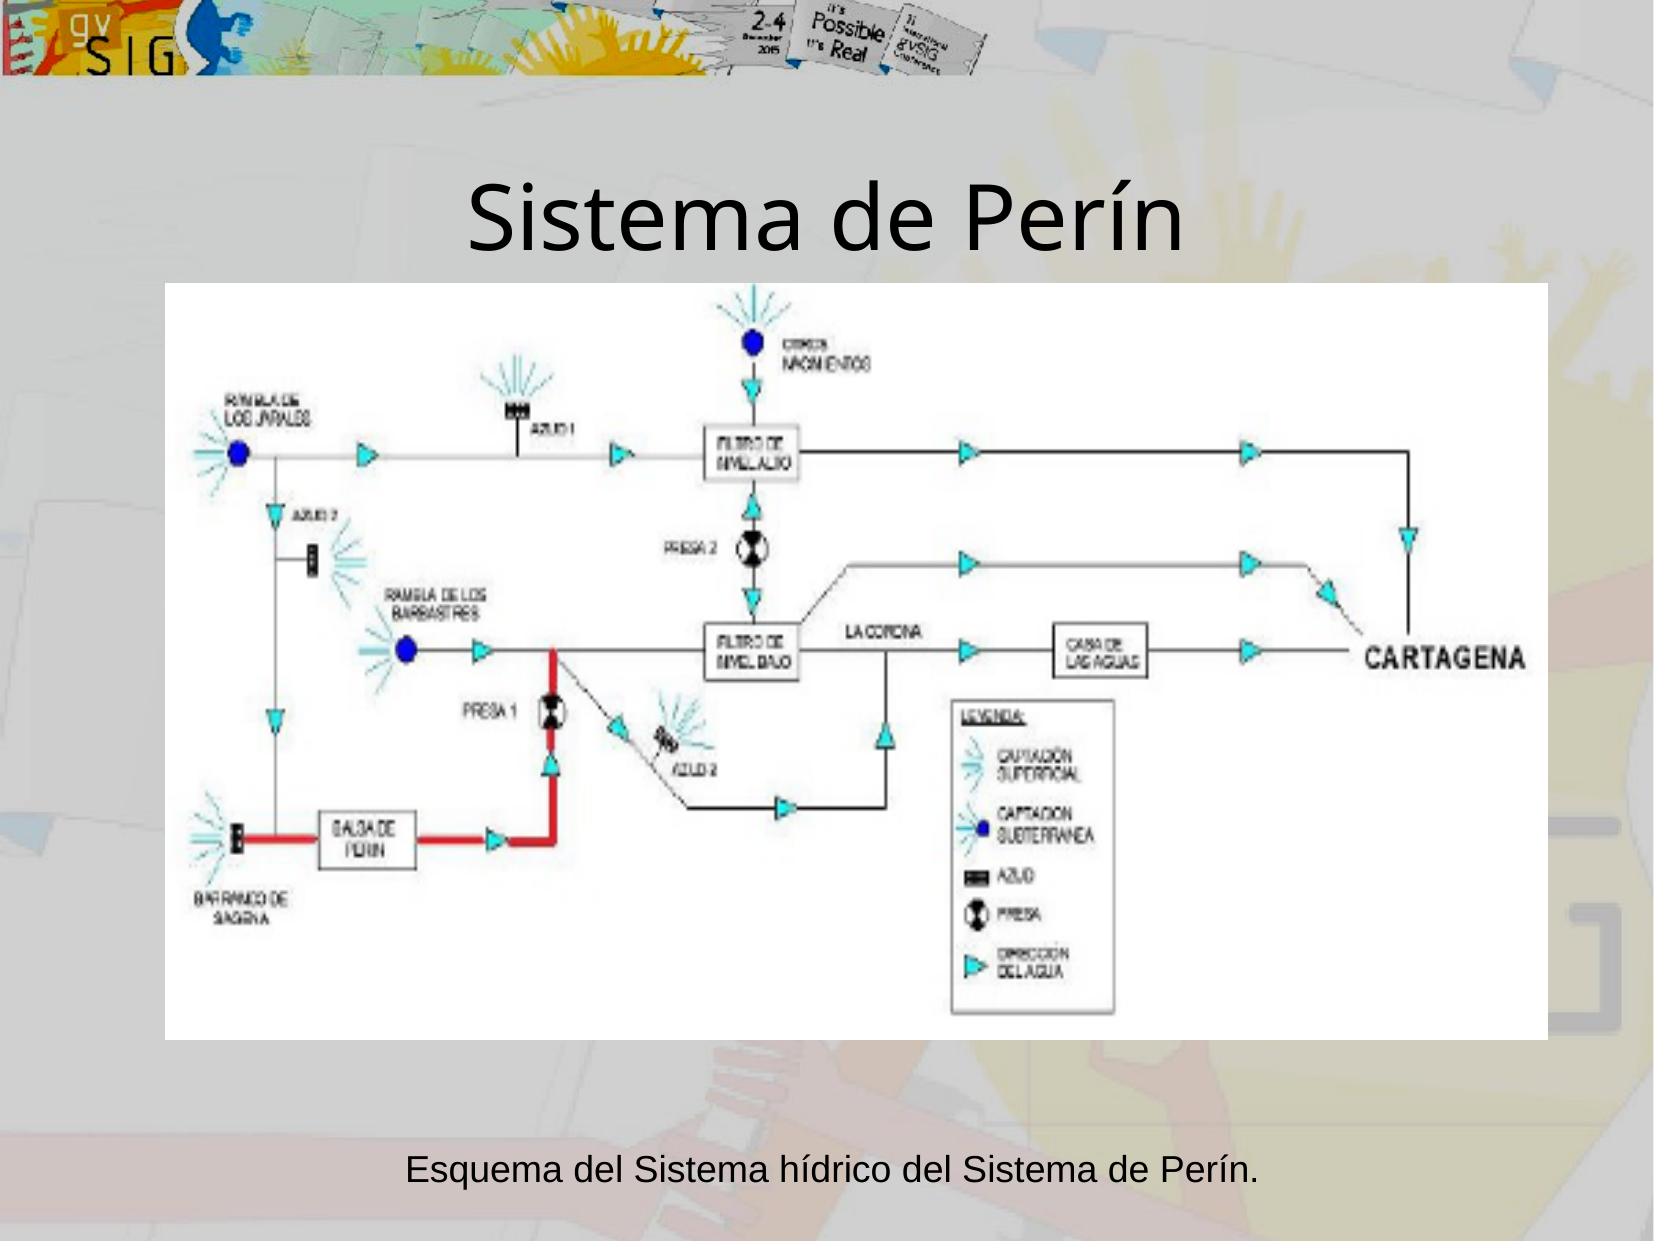

Esquema del Sistema hídrico del Sistema de Perín.
# Sistema de Perín